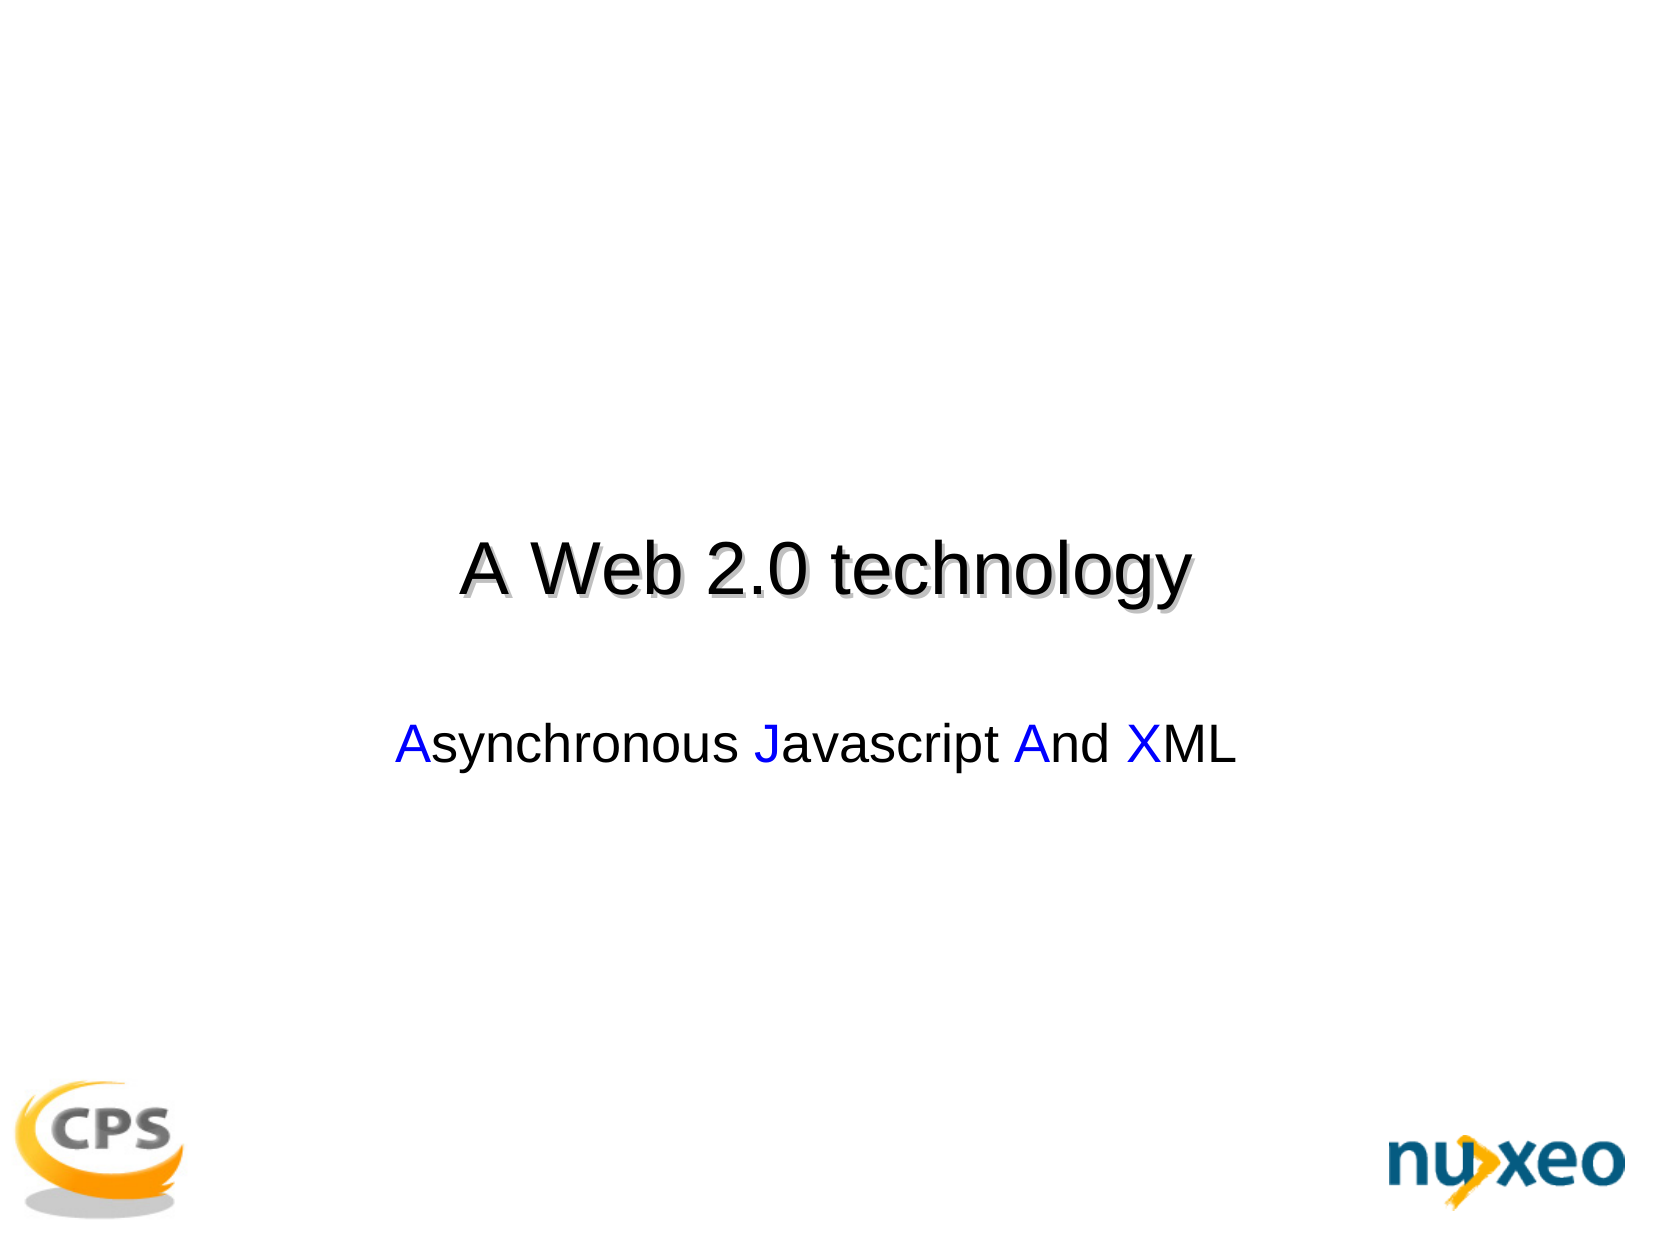

A Web 2.0 technology
Asynchronous Javascript And XML